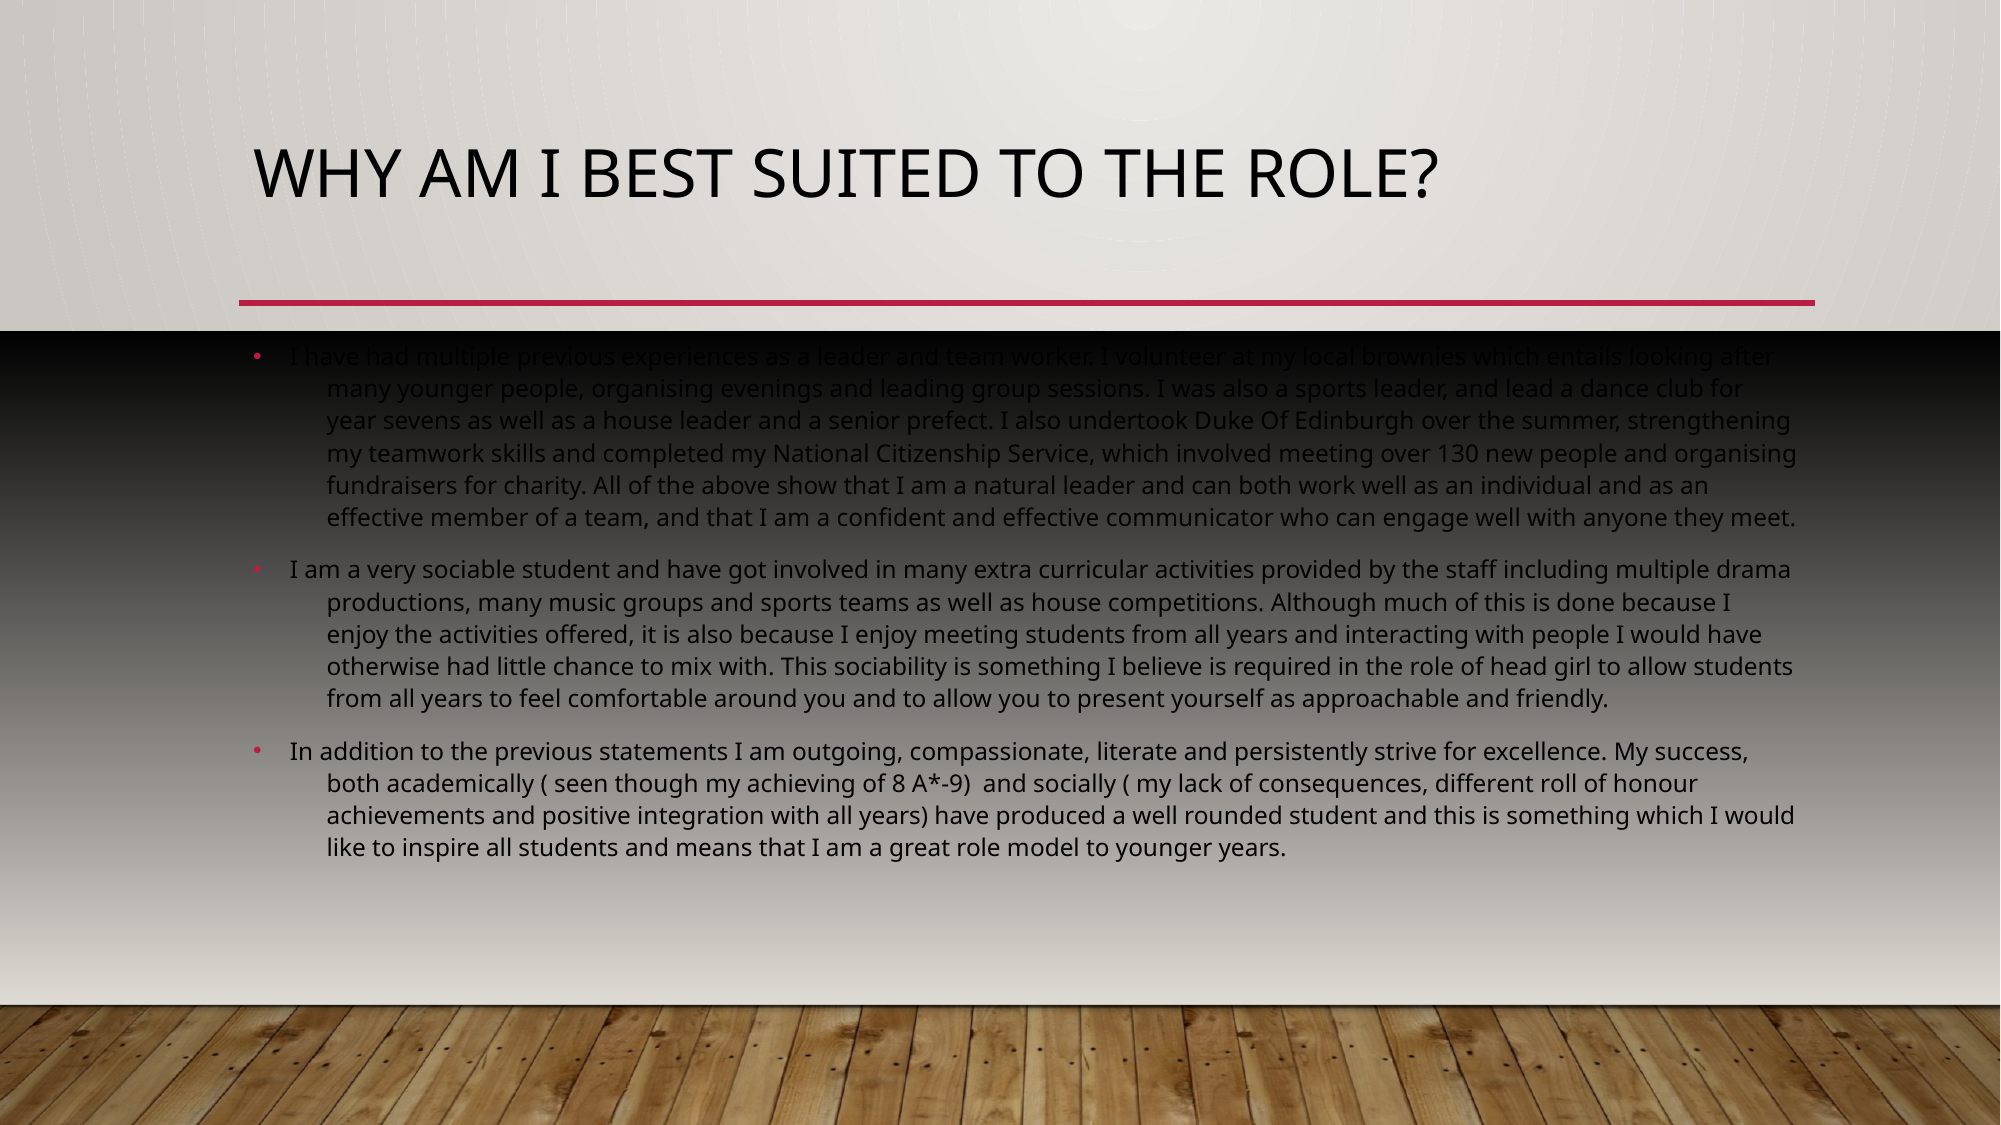

# WHY AM I BEST SUITED TO THE ROLE?
I have had multiple previous experiences as a leader and team worker. I volunteer at my local brownies which entails looking after many younger people, organising evenings and leading group sessions. I was also a sports leader, and lead a dance club for year sevens as well as a house leader and a senior prefect. I also undertook Duke Of Edinburgh over the summer, strengthening my teamwork skills and completed my National Citizenship Service, which involved meeting over 130 new people and organising fundraisers for charity. All of the above show that I am a natural leader and can both work well as an individual and as an effective member of a team, and that I am a confident and effective communicator who can engage well with anyone they meet.
I am a very sociable student and have got involved in many extra curricular activities provided by the staff including multiple drama productions, many music groups and sports teams as well as house competitions. Although much of this is done because I enjoy the activities offered, it is also because I enjoy meeting students from all years and interacting with people I would have otherwise had little chance to mix with. This sociability is something I believe is required in the role of head girl to allow students from all years to feel comfortable around you and to allow you to present yourself as approachable and friendly.
In addition to the previous statements I am outgoing, compassionate, literate and persistently strive for excellence. My success, both academically ( seen though my achieving of 8 A*-9) and socially ( my lack of consequences, different roll of honour achievements and positive integration with all years) have produced a well rounded student and this is something which I would like to inspire all students and means that I am a great role model to younger years.